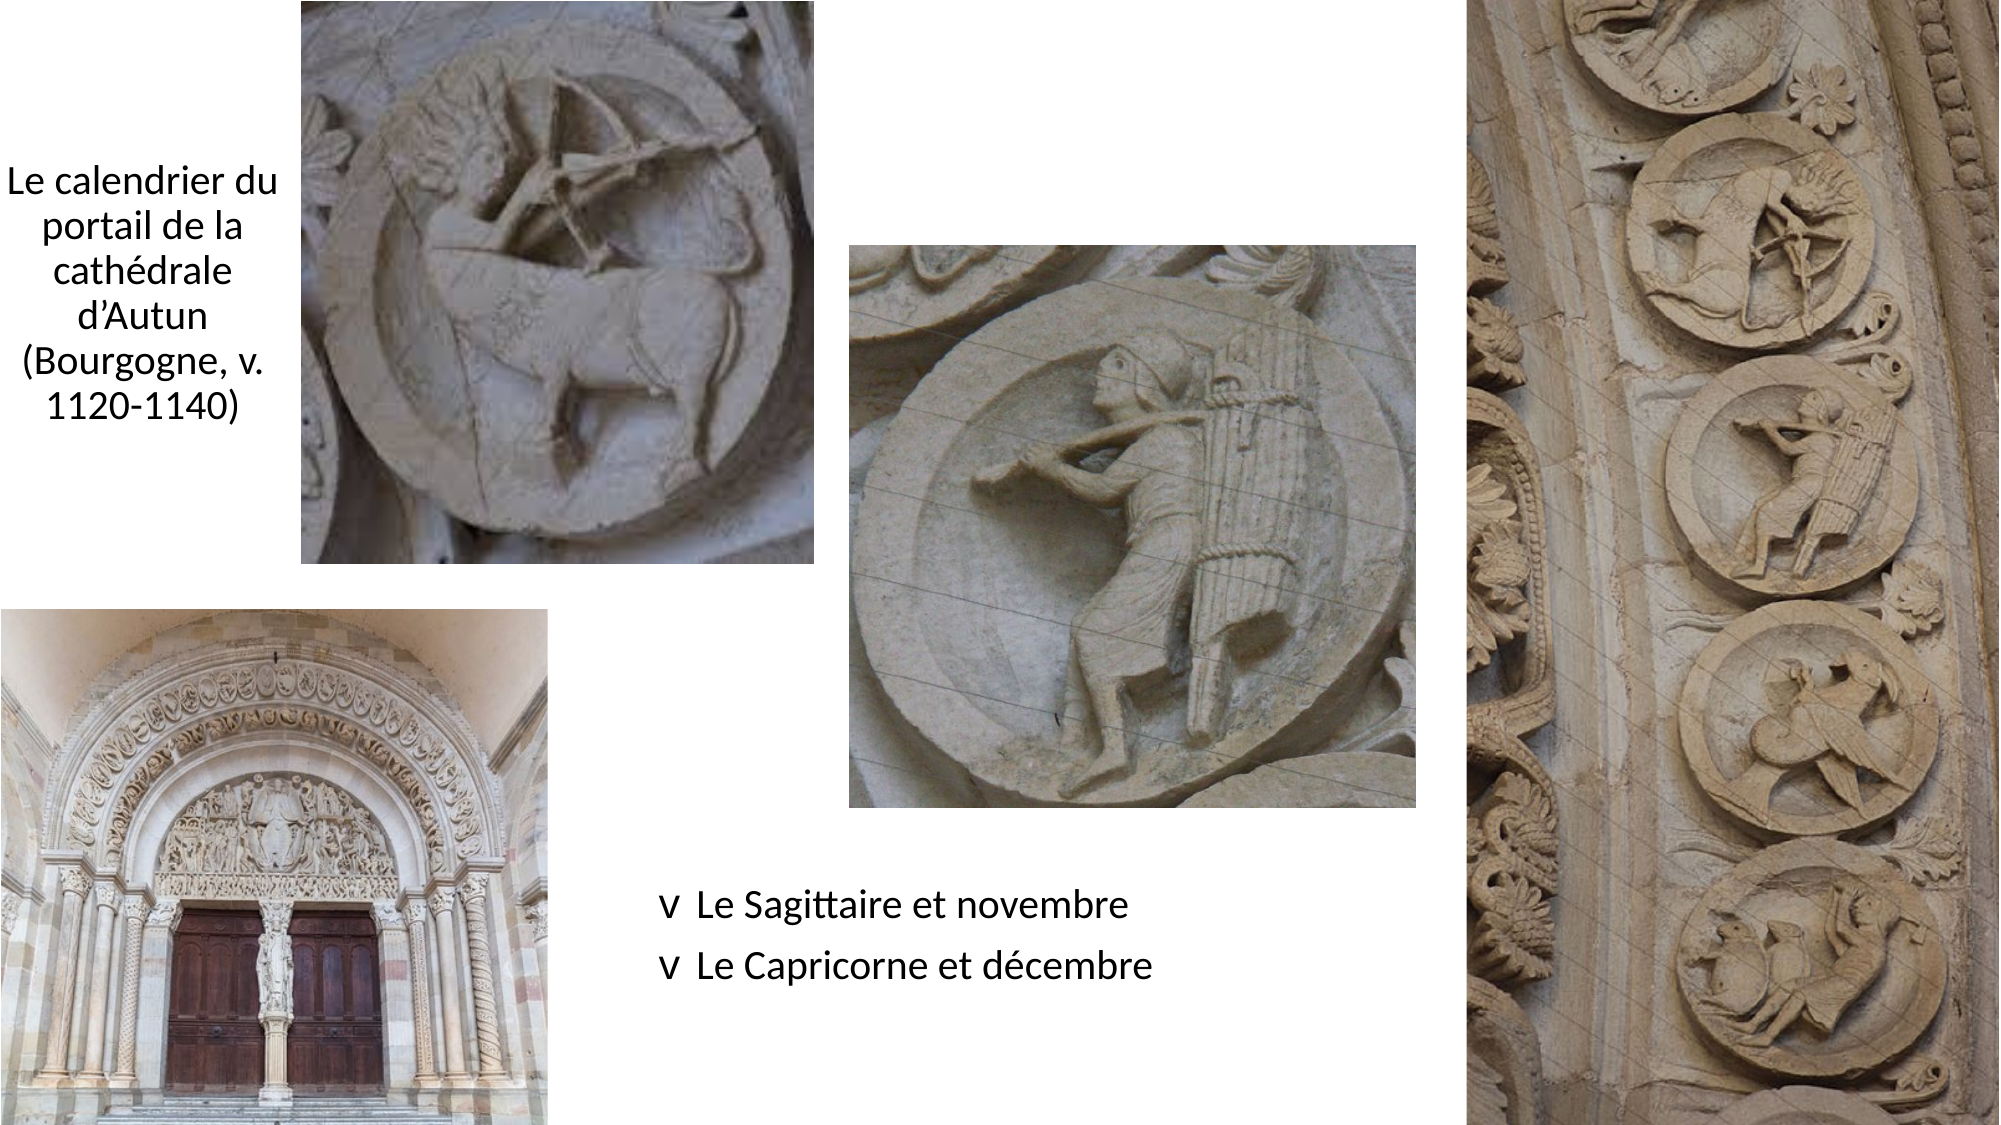

Le calendrier du portail de la cathédrale d’Autun (Bourgogne, v. 1120-1140)
# Le Sagittaire et novembre
Le Capricorne et décembre